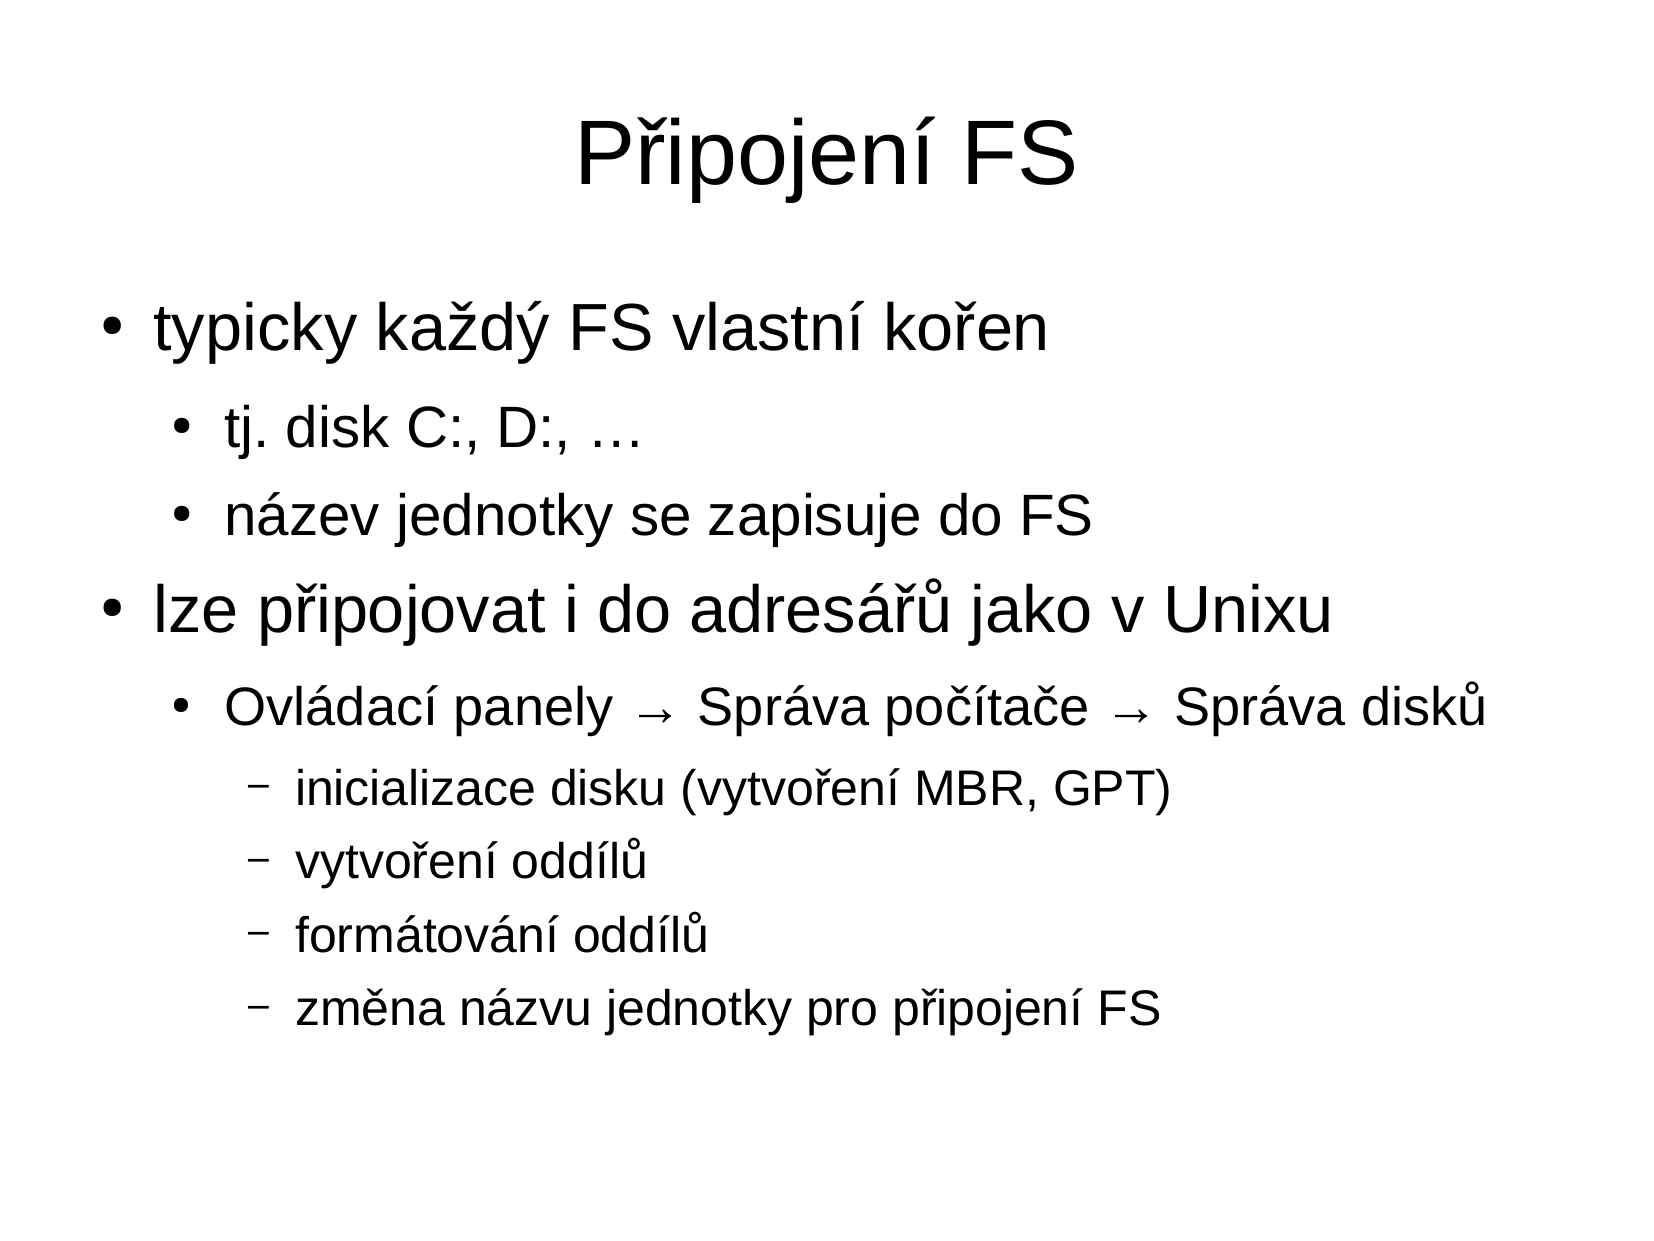

# Připojení FS
typicky každý FS vlastní kořen
tj. disk C:, D:, …
název jednotky se zapisuje do FS
lze připojovat i do adresářů jako v Unixu
Ovládací panely → Správa počítače → Správa disků
inicializace disku (vytvoření MBR, GPT)
vytvoření oddílů
formátování oddílů
změna názvu jednotky pro připojení FS